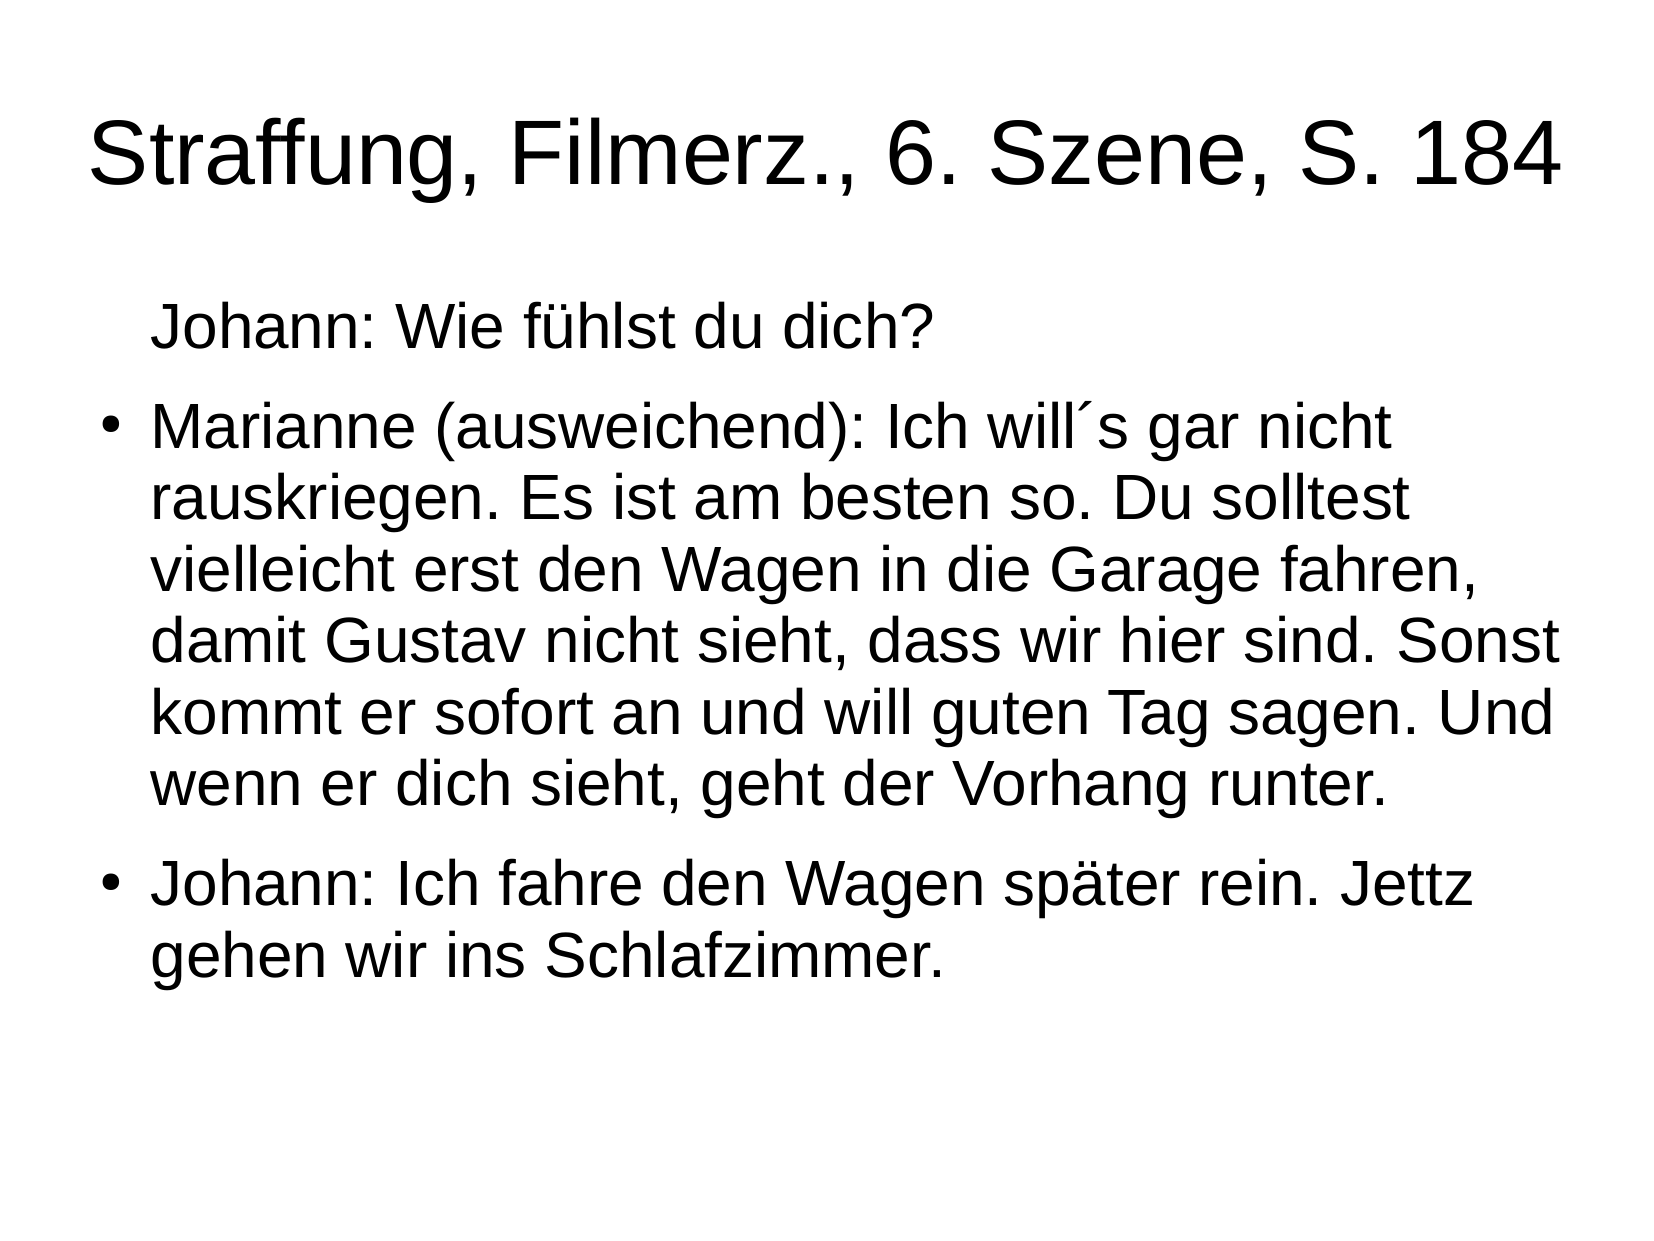

# Straffung, Filmerz., 6. Szene, S. 184
Johann: Wie fühlst du dich?
Marianne (ausweichend): Ich will´s gar nicht rauskriegen. Es ist am besten so. Du solltest vielleicht erst den Wagen in die Garage fahren, damit Gustav nicht sieht, dass wir hier sind. Sonst kommt er sofort an und will guten Tag sagen. Und wenn er dich sieht, geht der Vorhang runter.
Johann: Ich fahre den Wagen später rein. Jettz gehen wir ins Schlafzimmer.